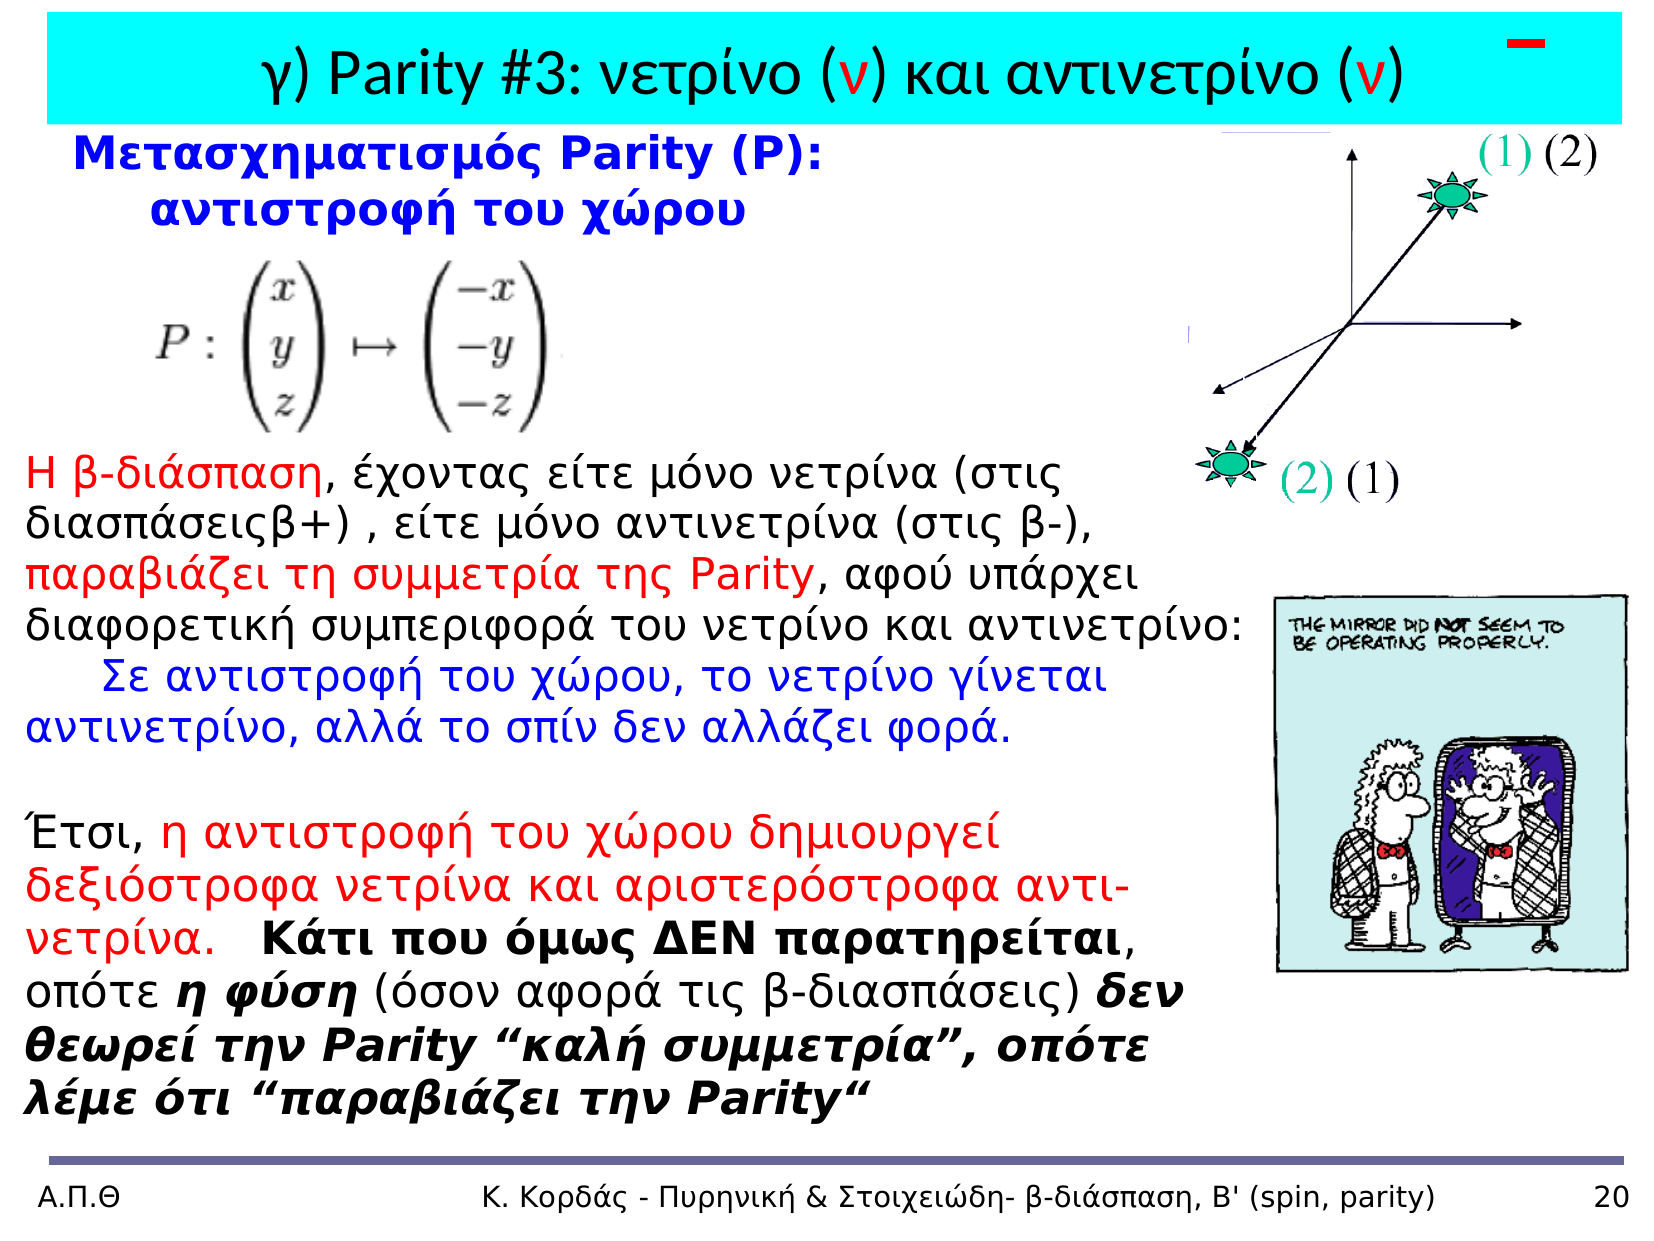

γ) Parity #3: νετρίνο (ν) και αντινετρίνο (ν)
Μετασχηματισμός Parity (P): αντιστροφή του χώρου
Η β-διάσπαση, έχοντας είτε μόνο νετρίνα (στις διασπάσειςβ+) , είτε μόνο αντινετρίνα (στις β-), παραβιάζει τη συμμετρία της Parity, αφού υπάρχει διαφορετική συμπεριφορά του νετρίνο και αντινετρίνο:
	Σε αντιστροφή του χώρου, το νετρίνο γίνεται 		αντινετρίνο, αλλά το σπίν δεν αλλάζει φορά.
Έτσι, η αντιστροφή του χώρου δημιουργεί δεξιόστροφα νετρίνα και αριστερόστροφα αντι-νετρίνα. Κάτι που όμως ΔΕΝ παρατηρείται,
οπότε η φύση (όσον αφορά τις β-διασπάσεις) δεν θεωρεί την Parity “καλή συμμετρία”, οπότε λέμε ότι “παραβιάζει την Parity“
Α.Π.Θ
Κ. Κορδάς - Πυρηνική & Στοιχειώδη- β-διάσπαση, B' (spin, parity)
20